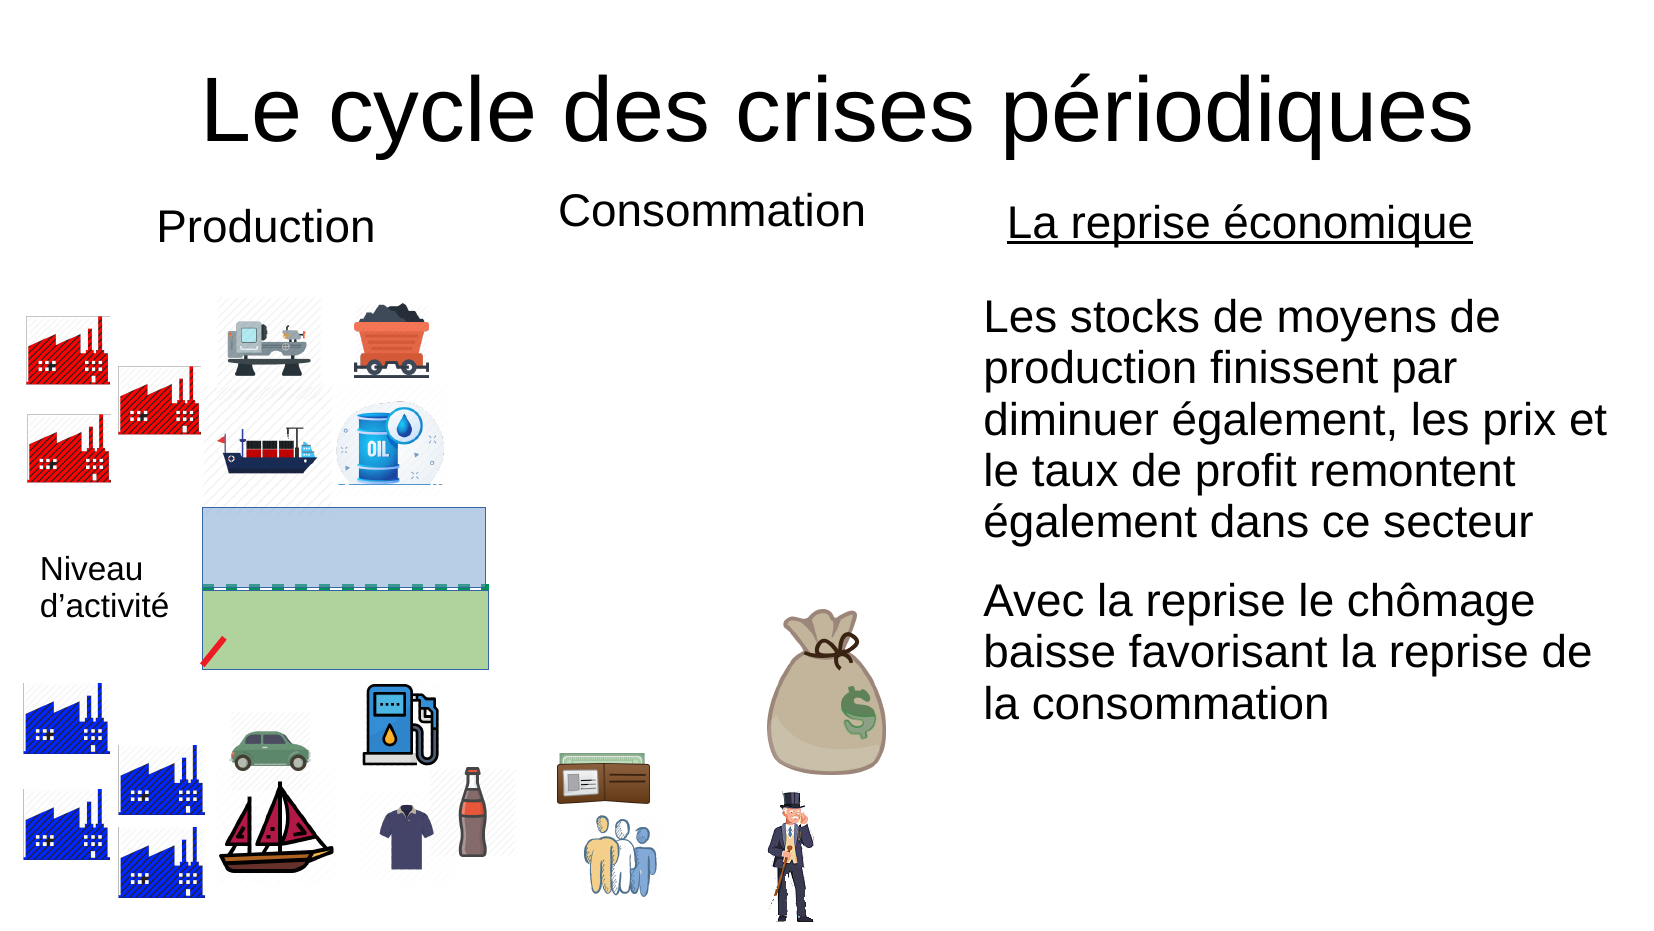

# Le cycle des crises périodiques
Consommation
La reprise économique
Production
Les stocks de moyens de production finissent par diminuer également, les prix et le taux de profit remontent également dans ce secteur
Niveau d’activité
Avec la reprise le chômage baisse favorisant la reprise de la consommation